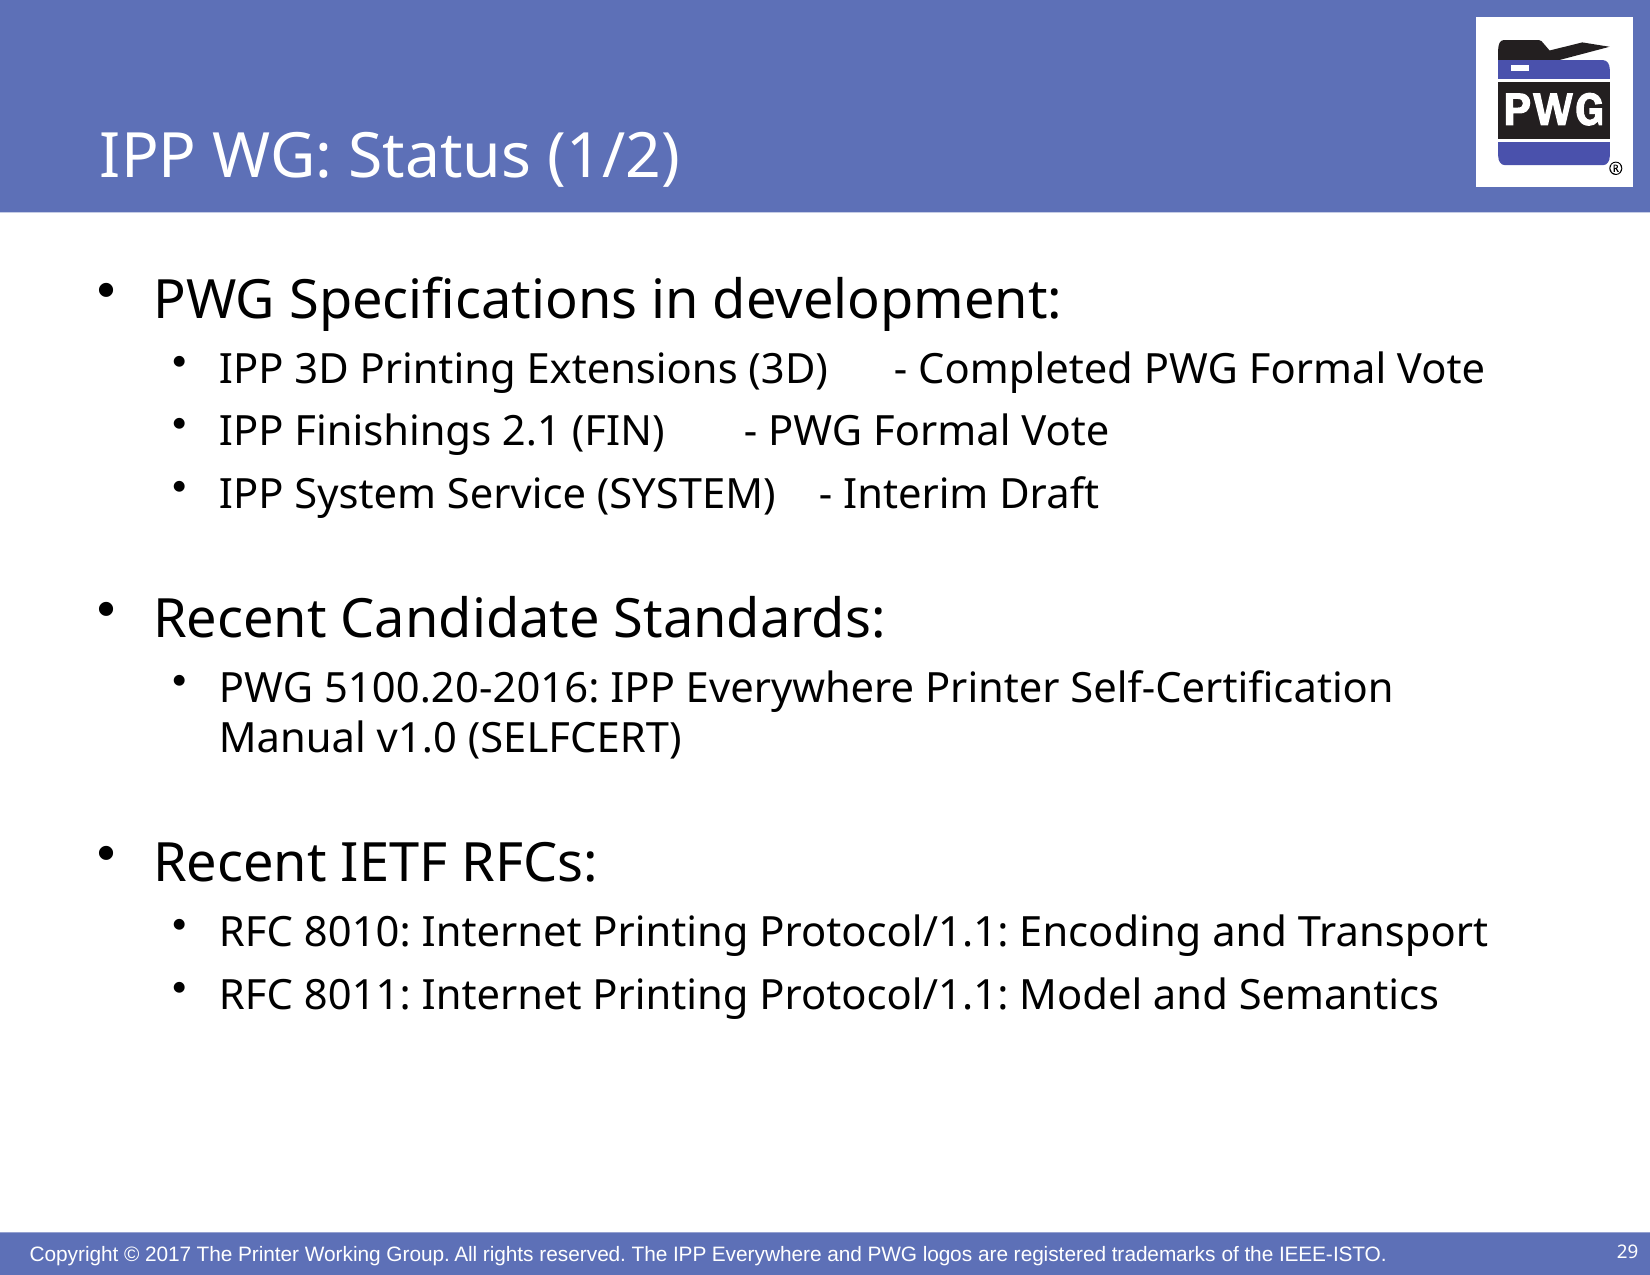

# IPP WG: Status (1/2)
PWG Specifications in development:
IPP 3D Printing Extensions (3D)	- Completed PWG Formal Vote
IPP Finishings 2.1 (FIN)		- PWG Formal Vote
IPP System Service (SYSTEM)	- Interim Draft
Recent Candidate Standards:
PWG 5100.20-2016: IPP Everywhere Printer Self-Certification Manual v1.0 (SELFCERT)
Recent IETF RFCs:
RFC 8010: Internet Printing Protocol/1.1: Encoding and Transport
RFC 8011: Internet Printing Protocol/1.1: Model and Semantics